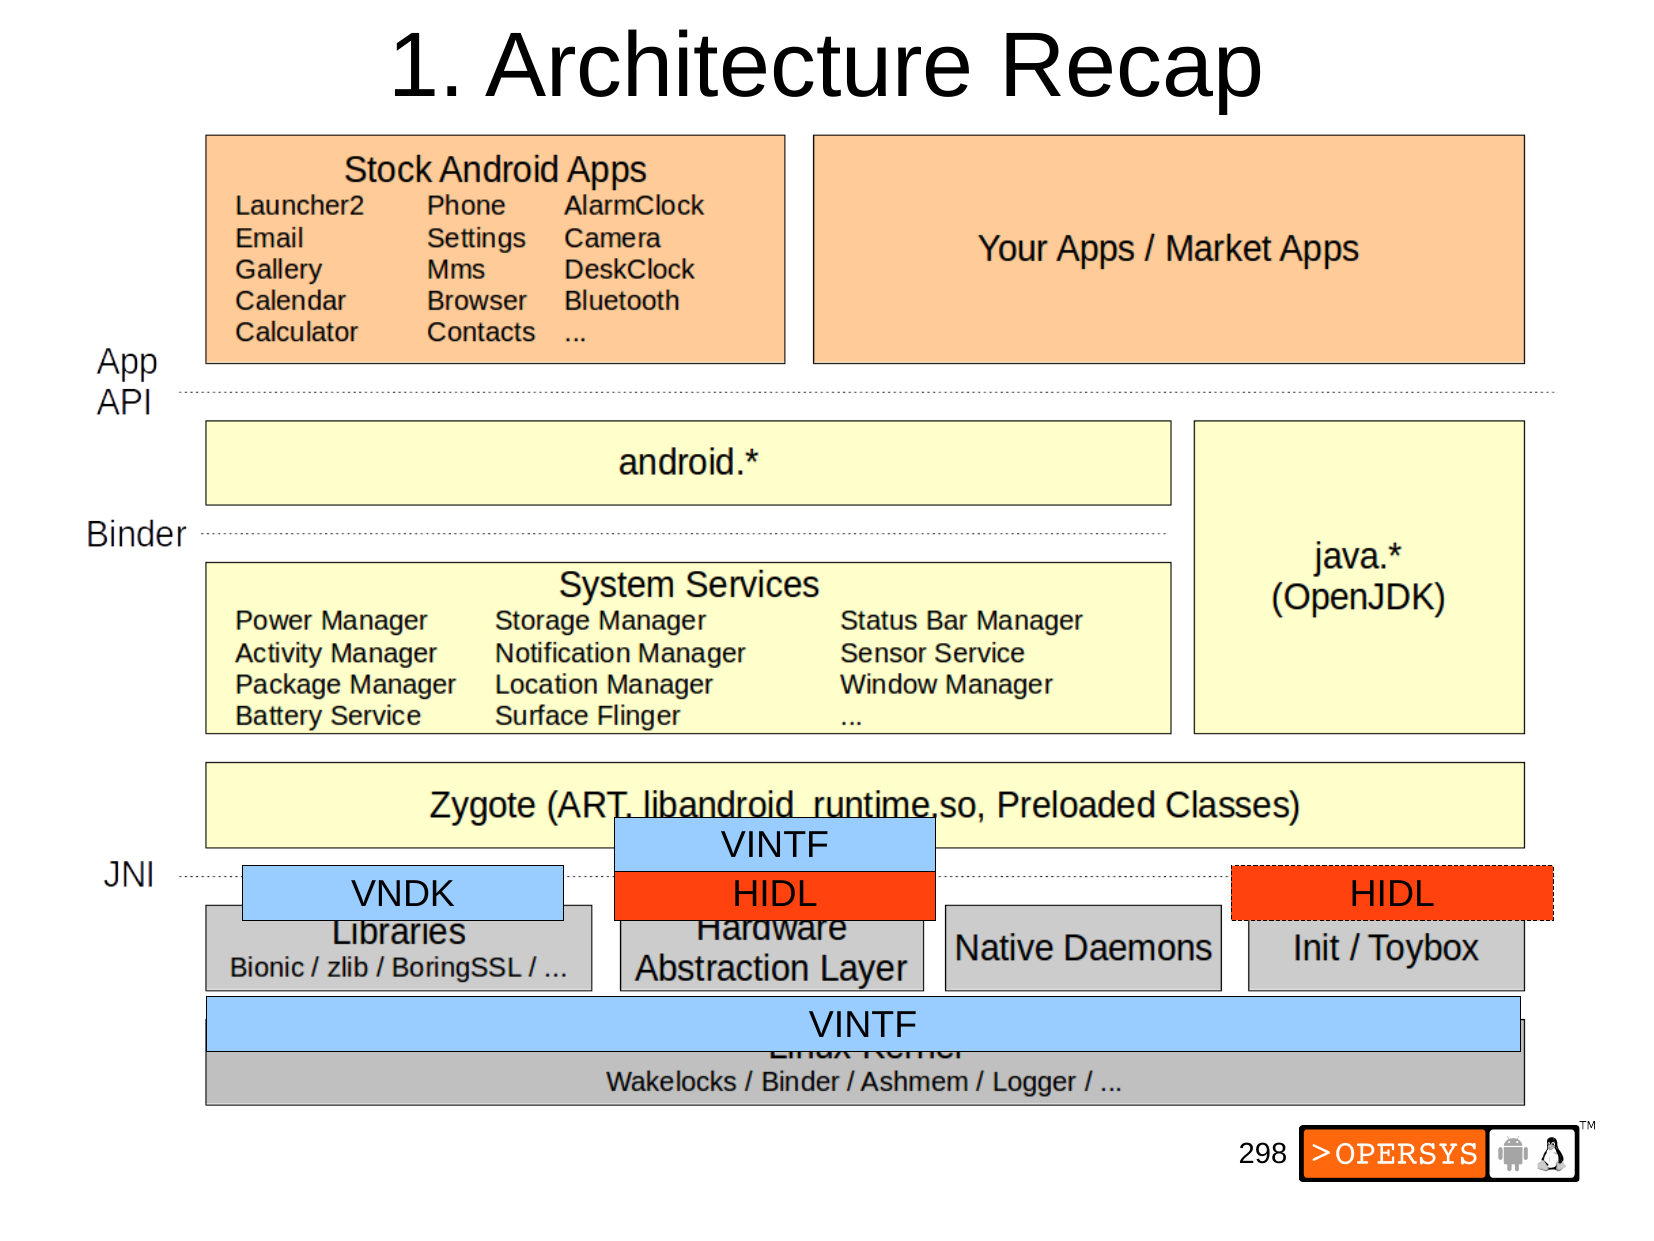

# 1. Architecture Recap
VINTF
VNDK
HIDL
HIDL
VINTF